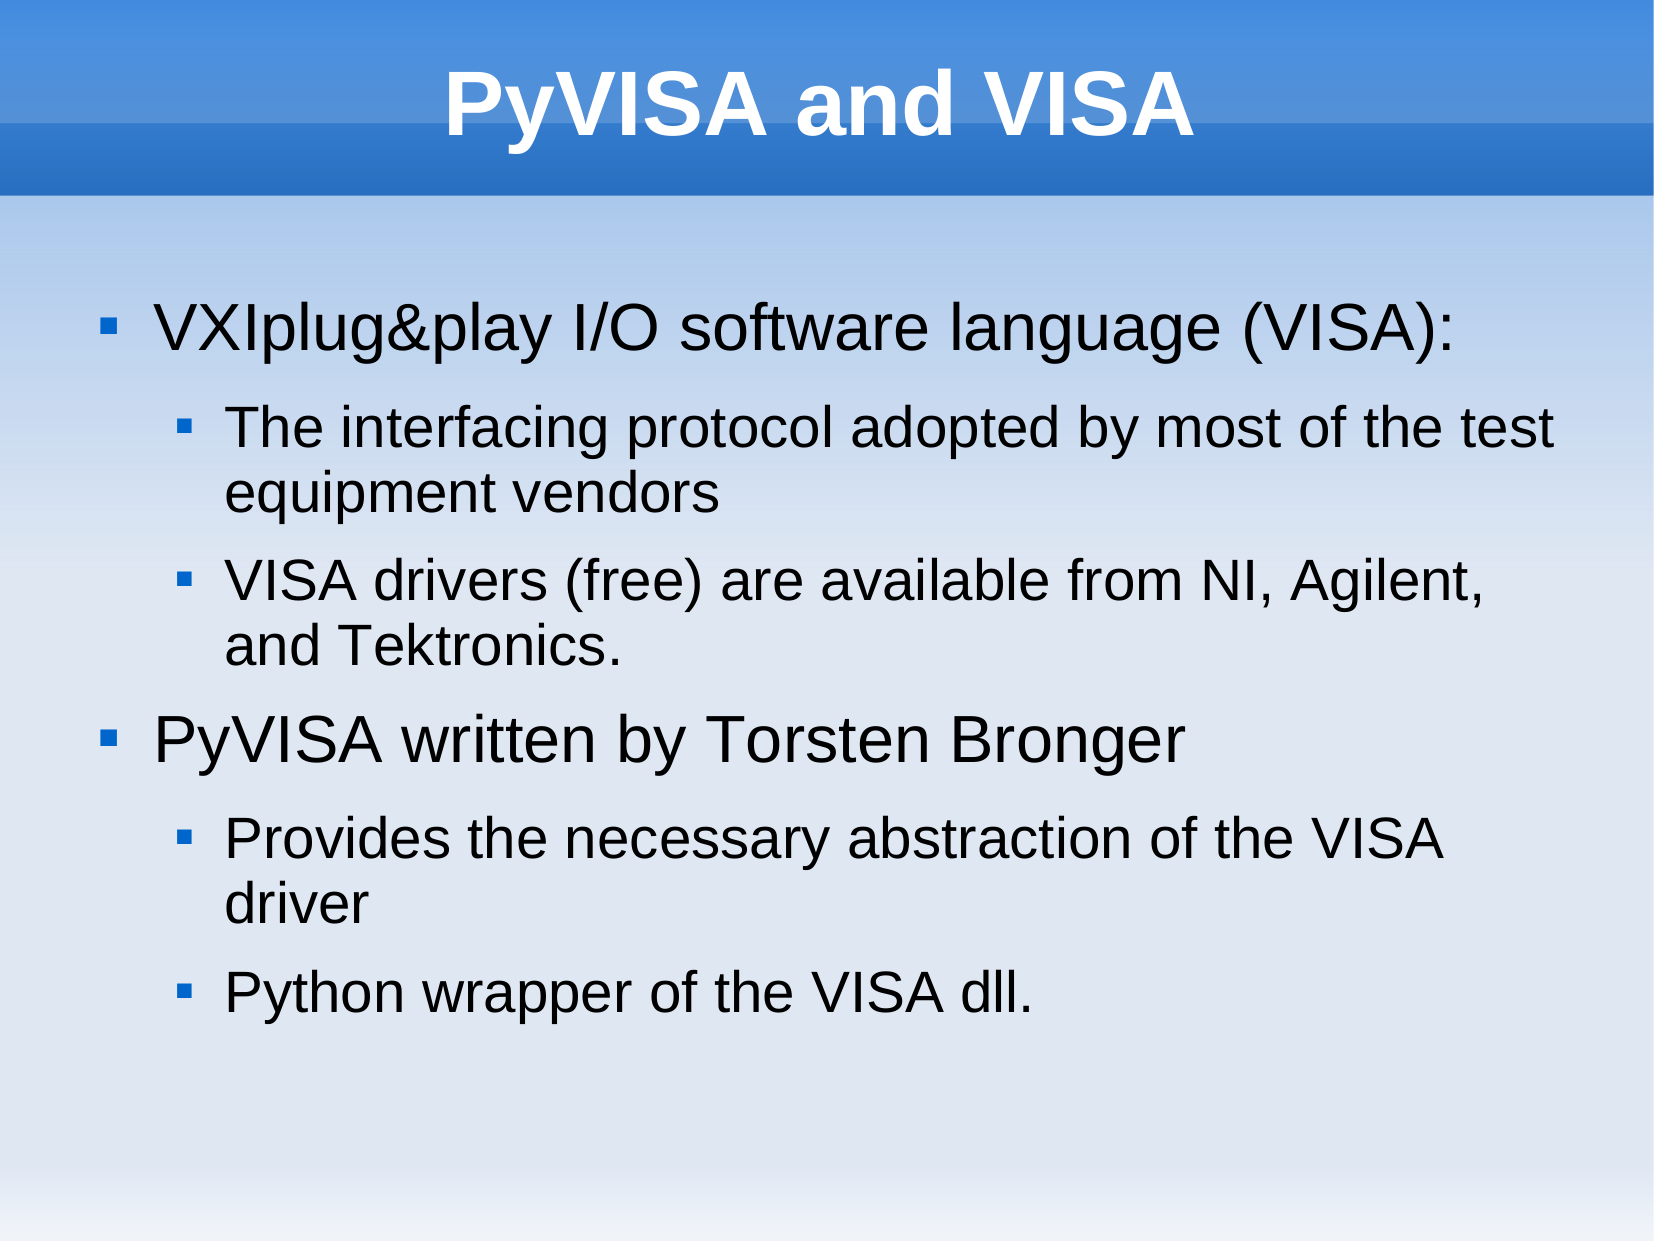

# PyVISA and VISA
VXIplug&play I/O software language (VISA):
The interfacing protocol adopted by most of the test equipment vendors
VISA drivers (free) are available from NI, Agilent, and Tektronics.
PyVISA written by Torsten Bronger
Provides the necessary abstraction of the VISA driver
Python wrapper of the VISA dll.